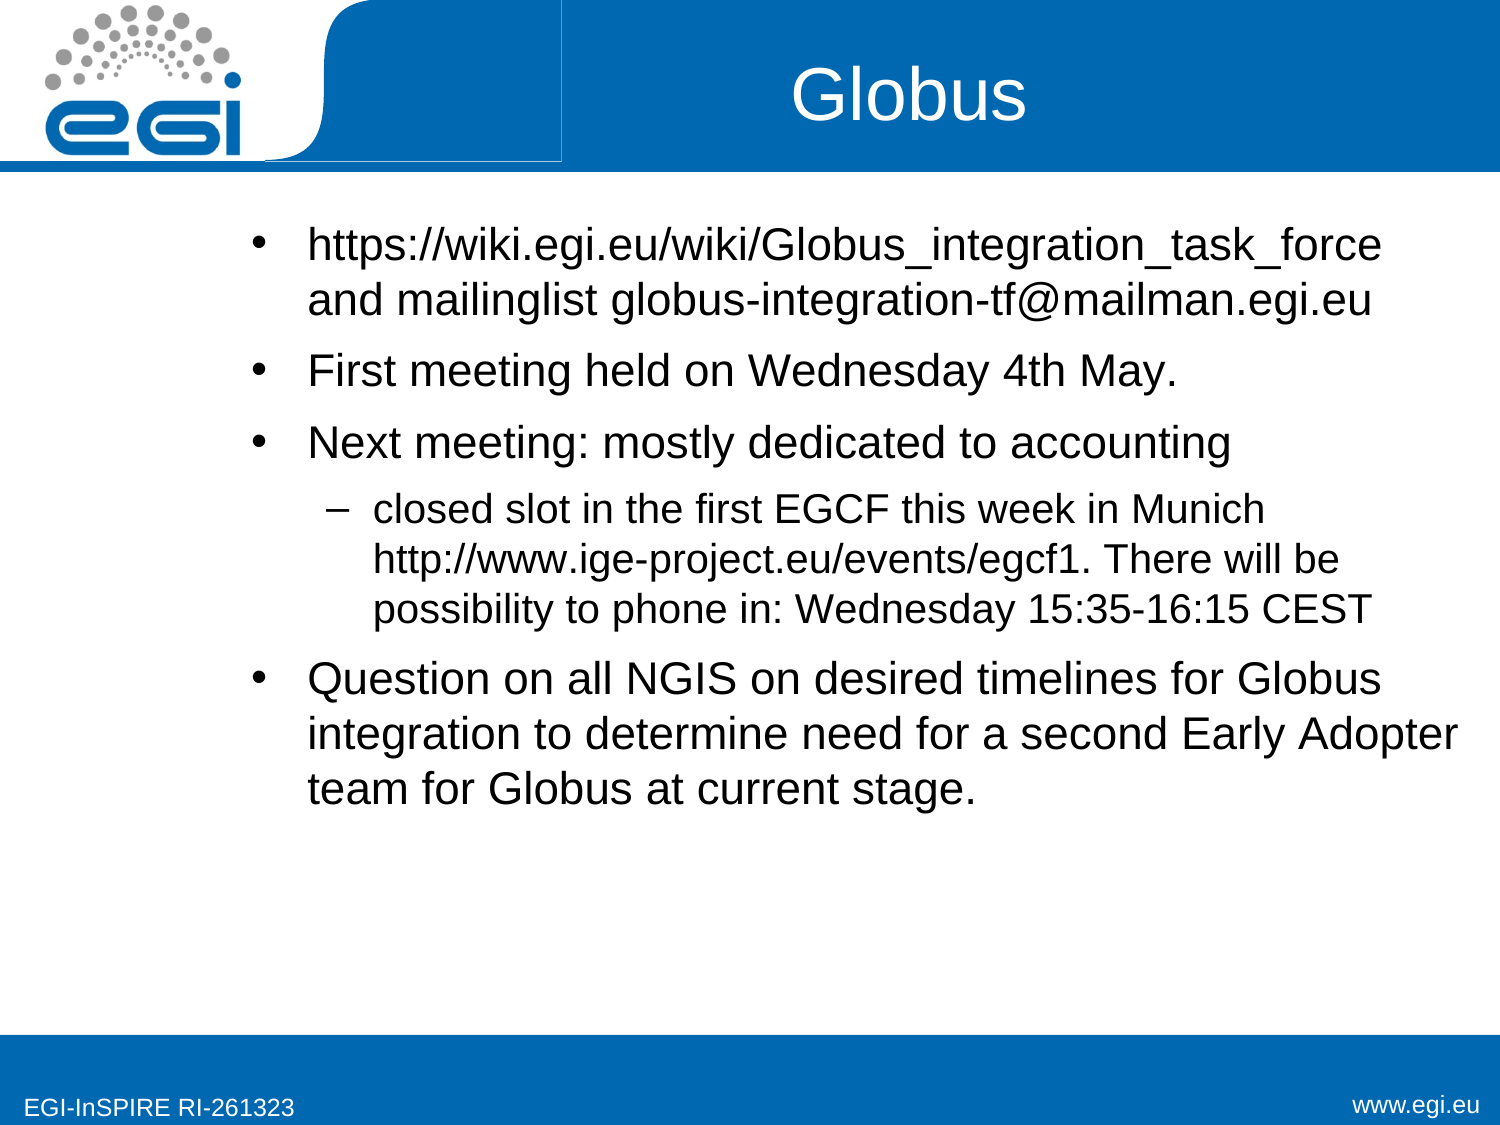

# Globus
https://wiki.egi.eu/wiki/Globus_integration_task_force and mailinglist globus-integration-tf@mailman.egi.eu
First meeting held on Wednesday 4th May.
Next meeting: mostly dedicated to accounting
closed slot in the first EGCF this week in Munich http://www.ige-project.eu/events/egcf1. There will be possibility to phone in: Wednesday 15:35-16:15 CEST
Question on all NGIS on desired timelines for Globus integration to determine need for a second Early Adopter team for Globus at current stage.